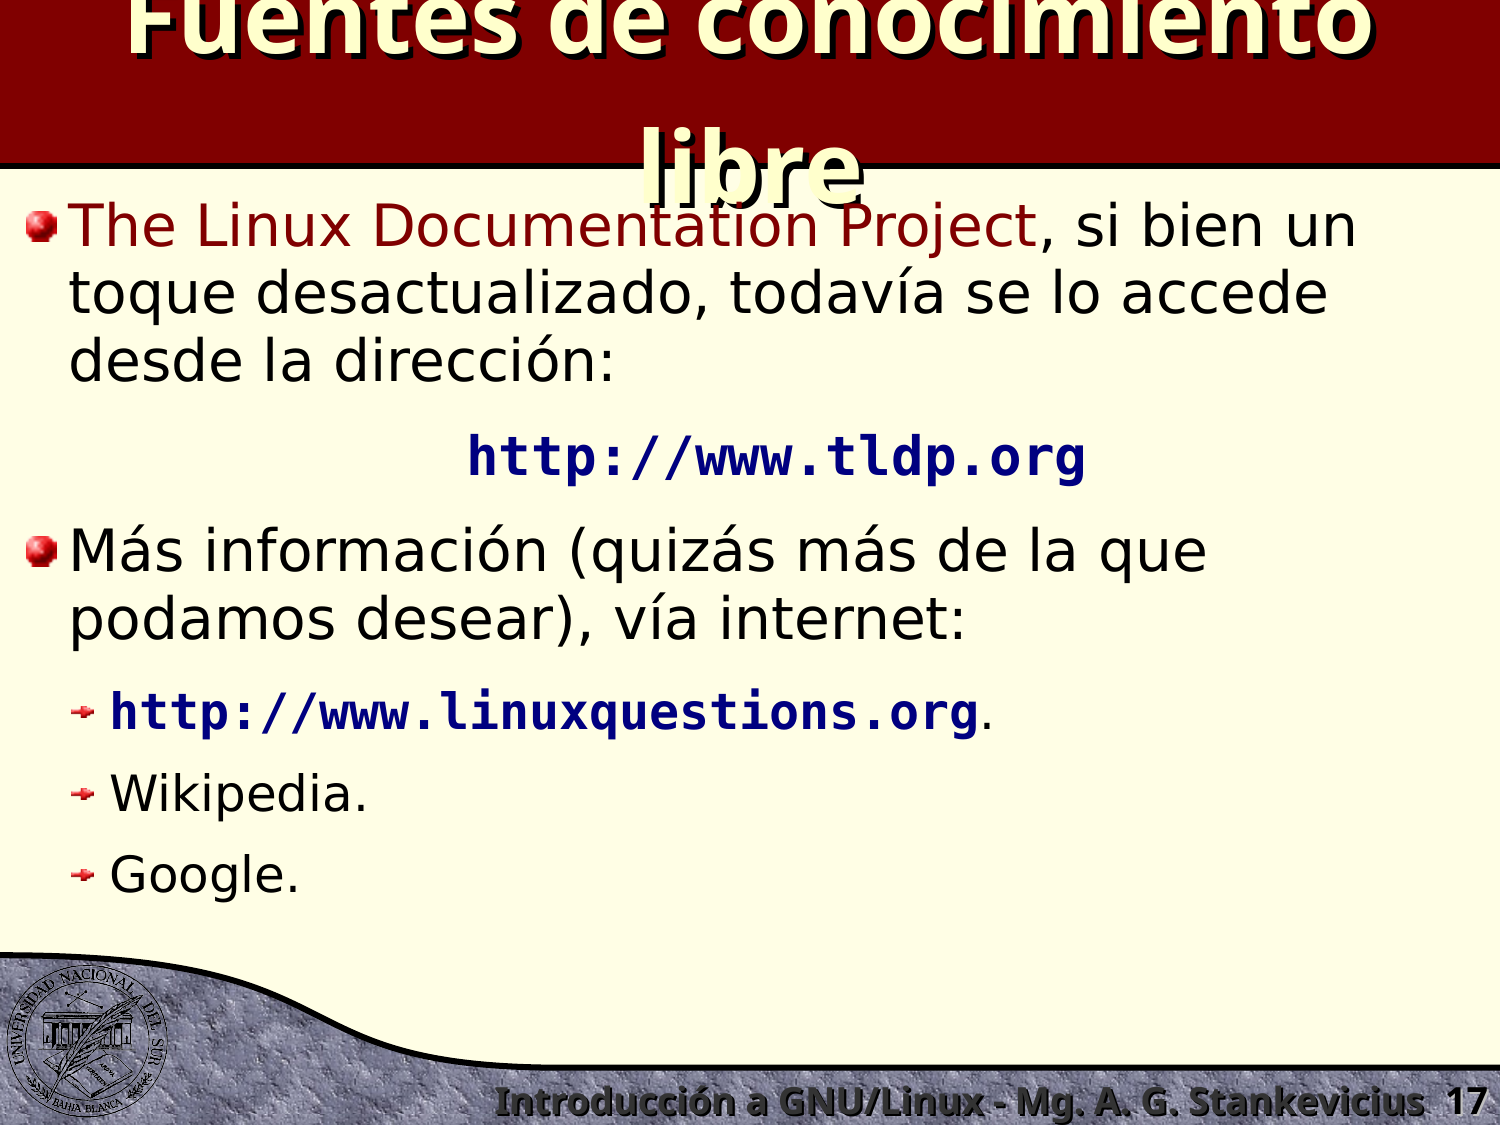

# Fuentes de conocimiento libre
The Linux Documentation Project, si bien un toque desactualizado, todavía se lo accede
desde la dirección:
http://www.tldp.org
Más información (quizás más de la que podamos desear), vía internet:
http://www.linuxquestions.org.
Wikipedia.
Google.
17